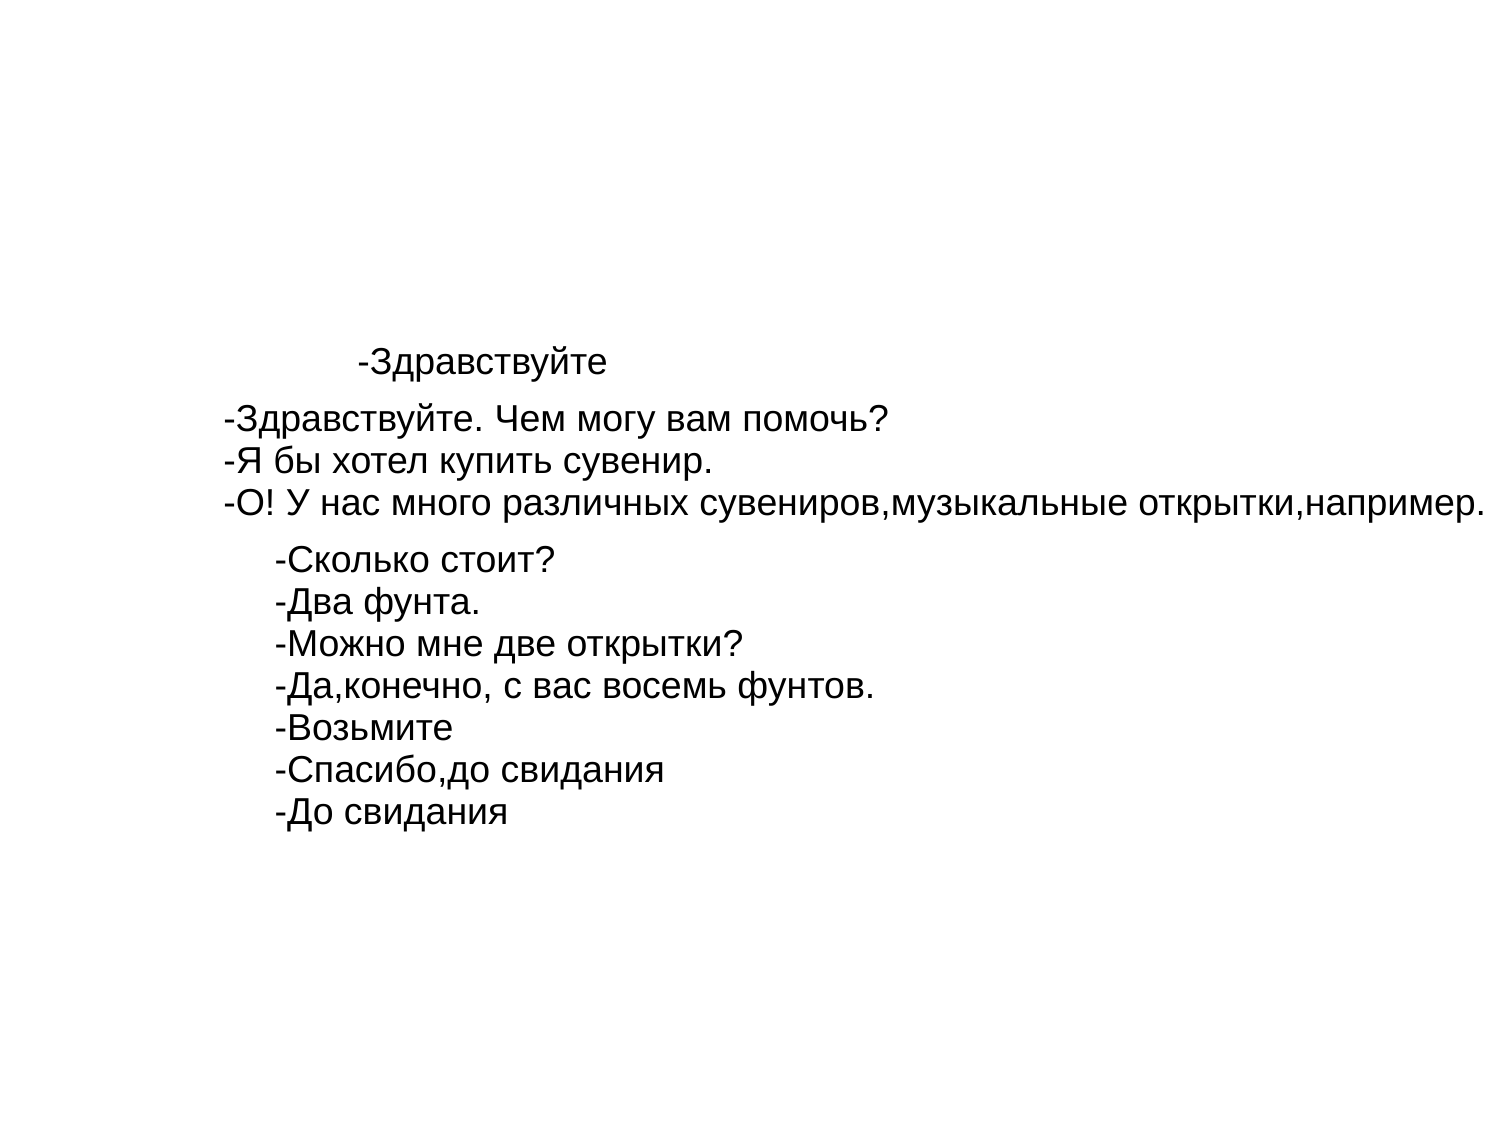

-Здравствуйте
-Здравствуйте. Чем могу вам помочь?
-Я бы хотел купить сувенир.
-О! У нас много различных сувениров,музыкальные открытки,например.
-Сколько стоит?
-Два фунта.
-Можно мне две открытки?
-Да,конечно, с вас восемь фунтов.
-Возьмите
-Спасибо,до свидания
-До свидания